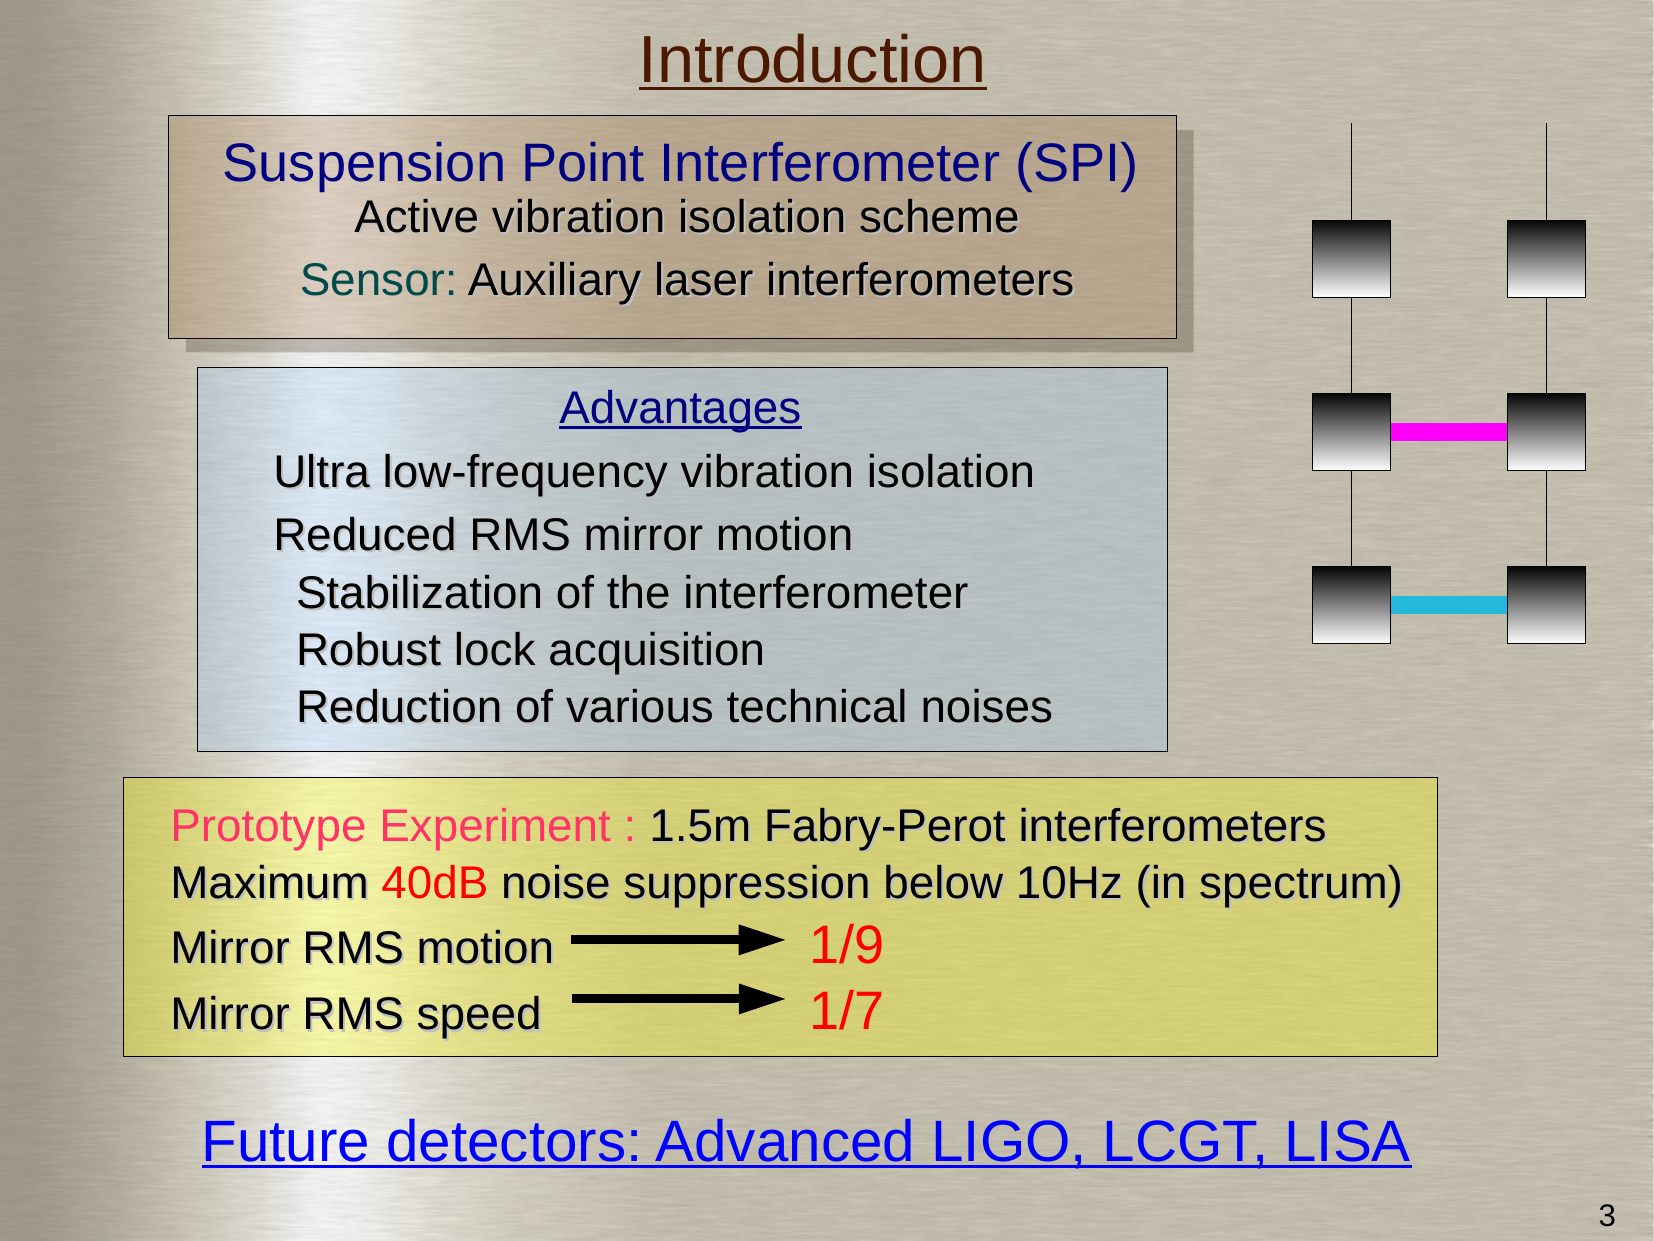

Introduction
Suspension Point Interferometer (SPI)
Active vibration isolation scheme
Sensor: Auxiliary laser interferometers
Advantages
 Ultra low-frequency vibration isolation
 Reduced RMS mirror motion
Stabilization of the interferometer
Robust lock acquisition
Reduction of various technical noises
Prototype Experiment : 1.5m Fabry-Perot interferometers
Maximum 40dB noise suppression below 10Hz (in spectrum)
Mirror RMS motion 1/9
Mirror RMS speed 1/7
Future detectors: Advanced LIGO, LCGT, LISA